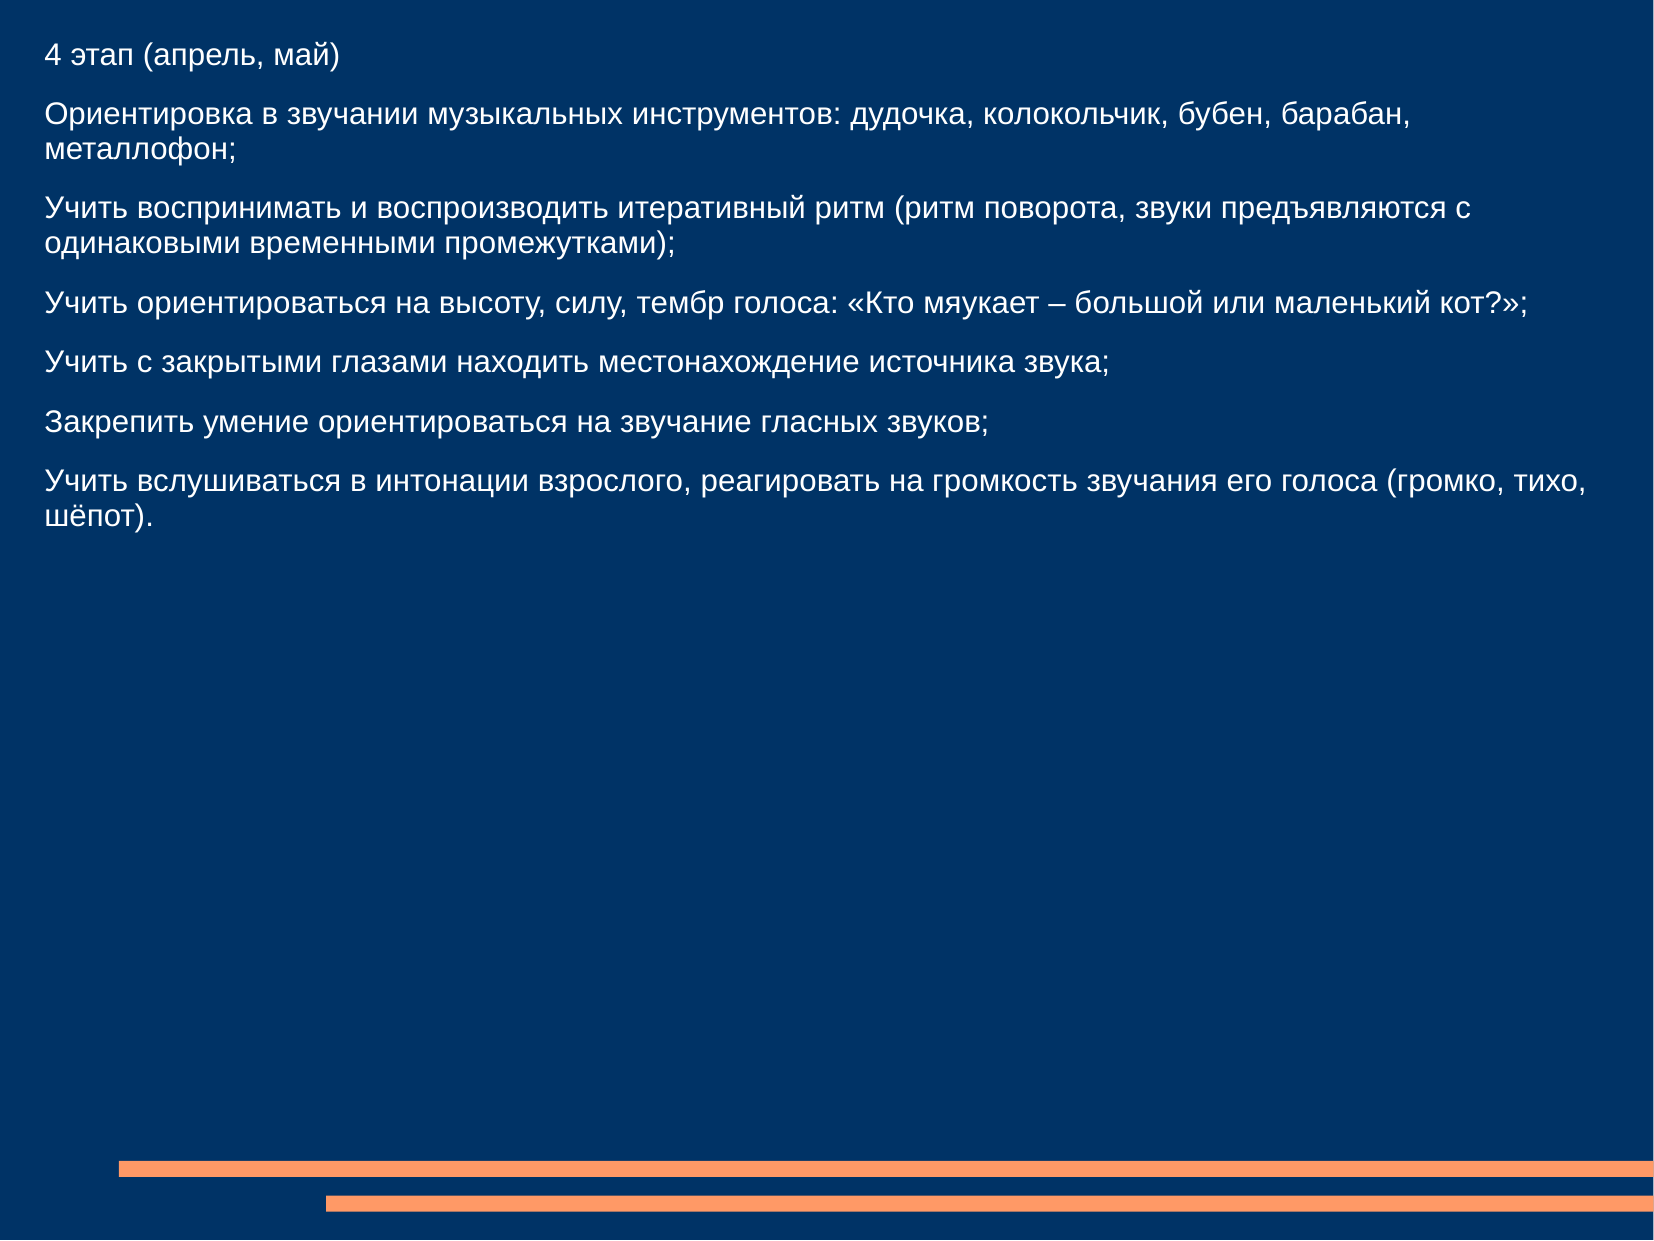

4 этап (апрель, май)
Ориентировка в звучании музыкальных инструментов: дудочка, колокольчик, бубен, барабан, металлофон;
Учить воспринимать и воспроизводить итеративный ритм (ритм поворота, звуки предъявляются с одинаковыми временными промежутками);
Учить ориентироваться на высоту, силу, тембр голоса: «Кто мяукает – большой или маленький кот?»;
Учить с закрытыми глазами находить местонахождение источника звука;
Закрепить умение ориентироваться на звучание гласных звуков;
Учить вслушиваться в интонации взрослого, реагировать на громкость звучания его голоса (громко, тихо, шёпот).